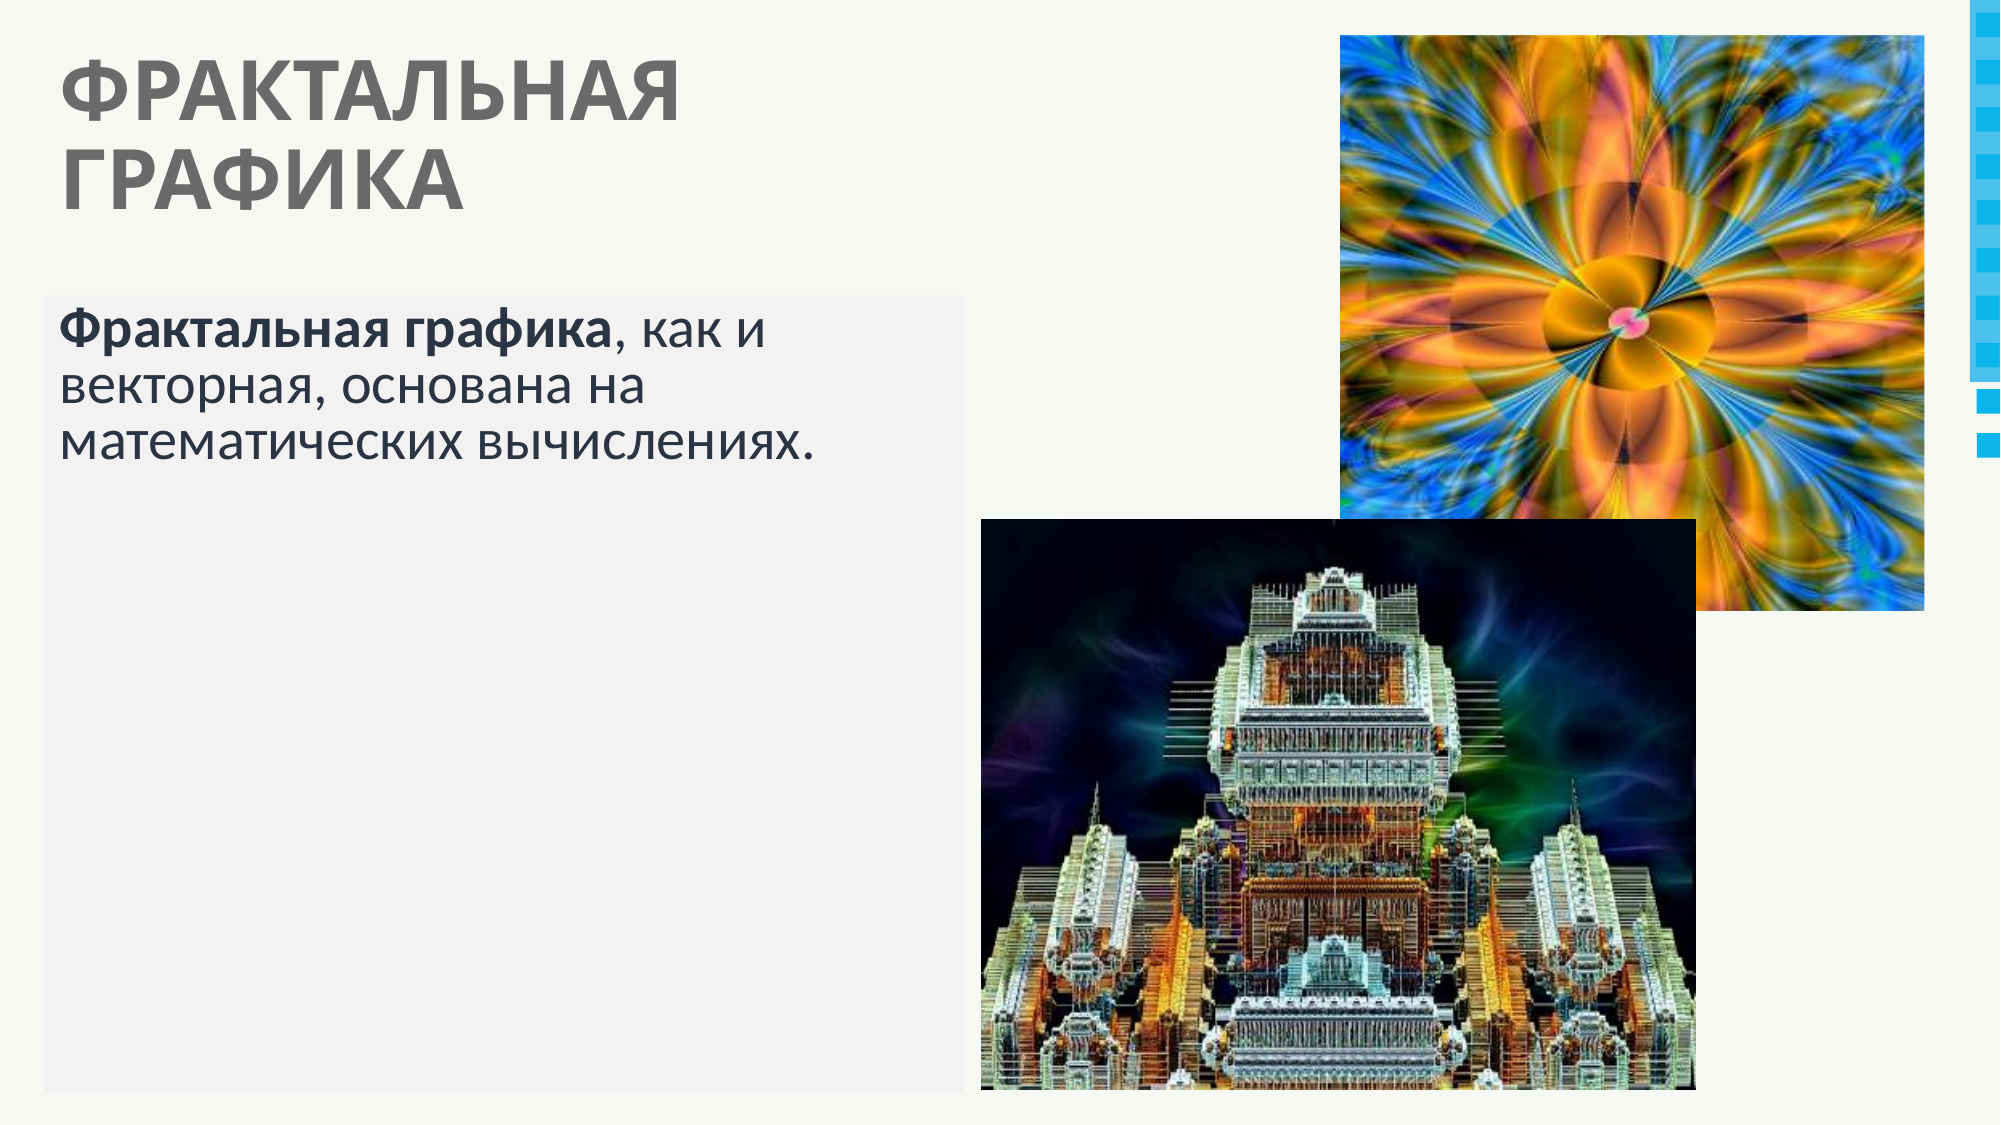

ФРАКТАЛЬНАЯ ГРАФИКА
# Фрактальная графика, как и векторная, основана на математических вычислениях.